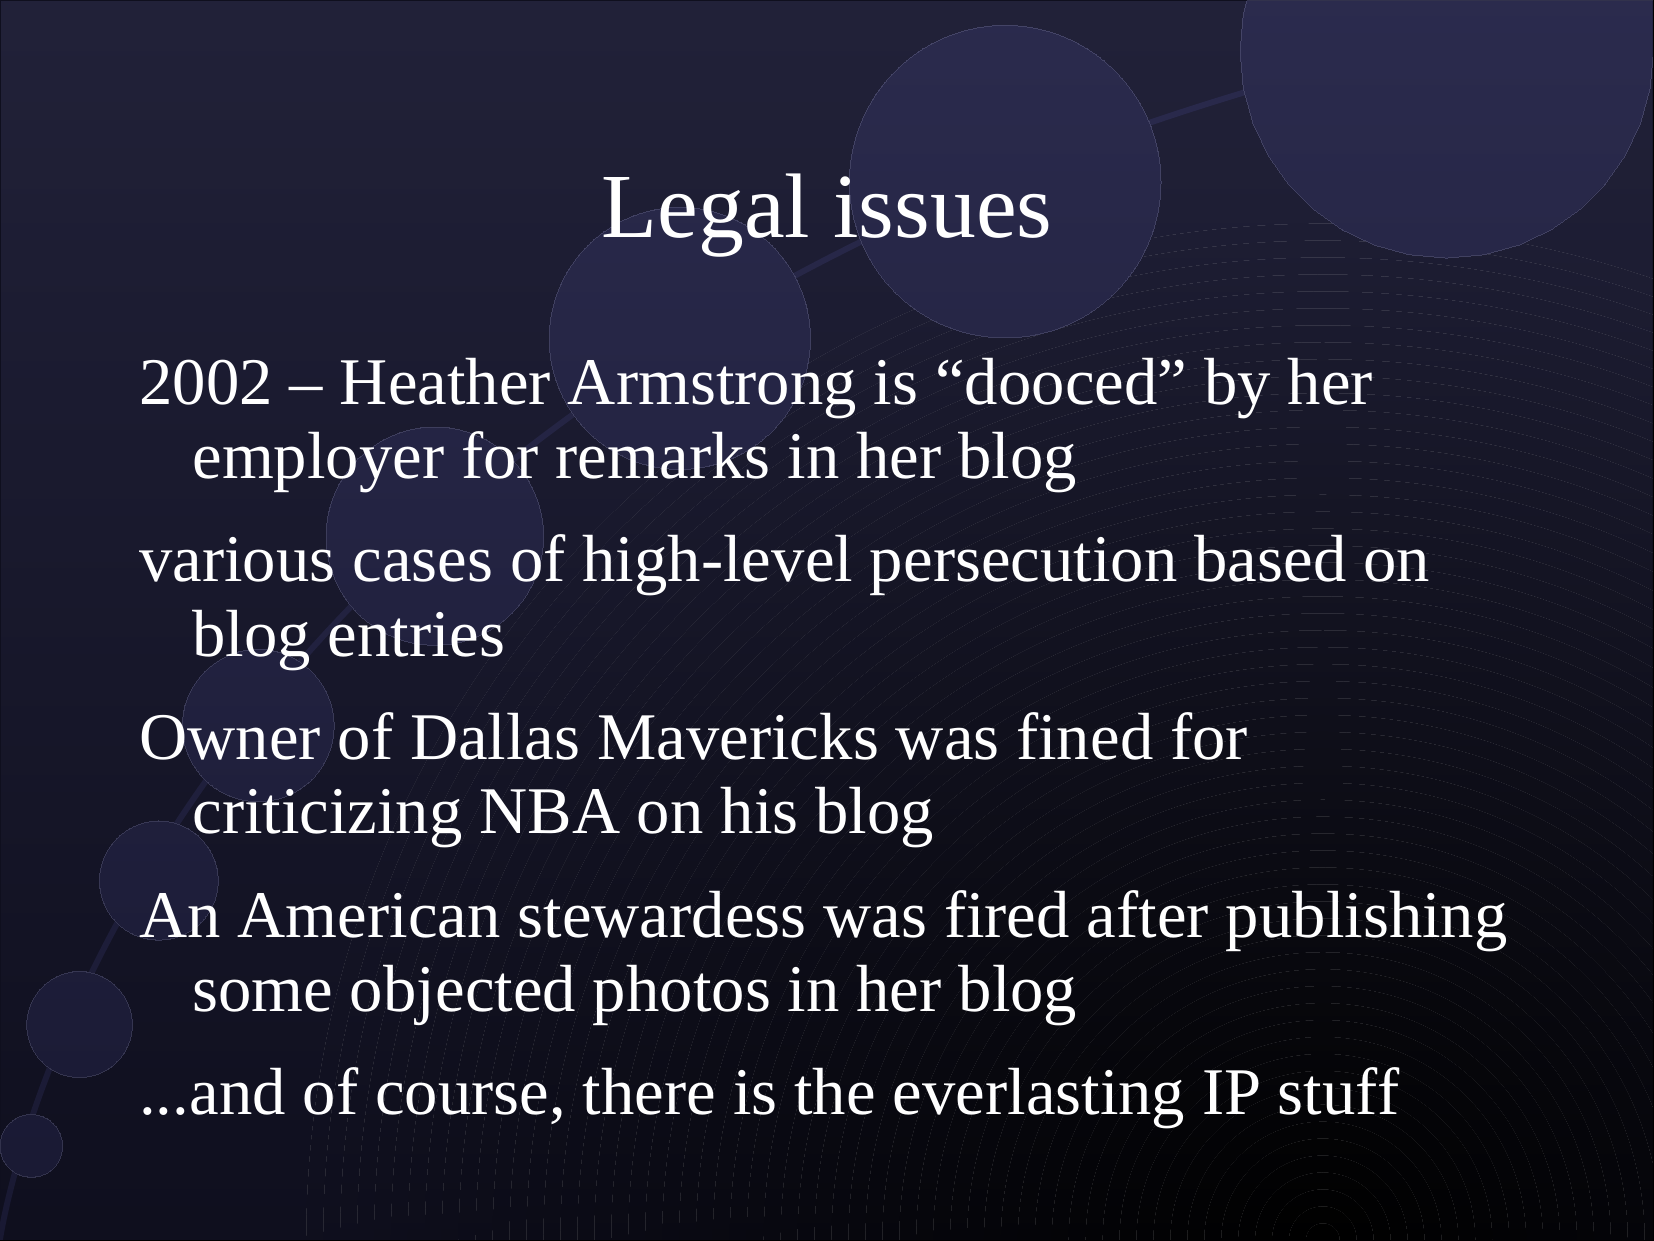

# Legal issues
2002 – Heather Armstrong is “dooced” by her employer for remarks in her blog
various cases of high-level persecution based on blog entries
Owner of Dallas Mavericks was fined for criticizing NBA on his blog
An American stewardess was fired after publishing some objected photos in her blog
...and of course, there is the everlasting IP stuff